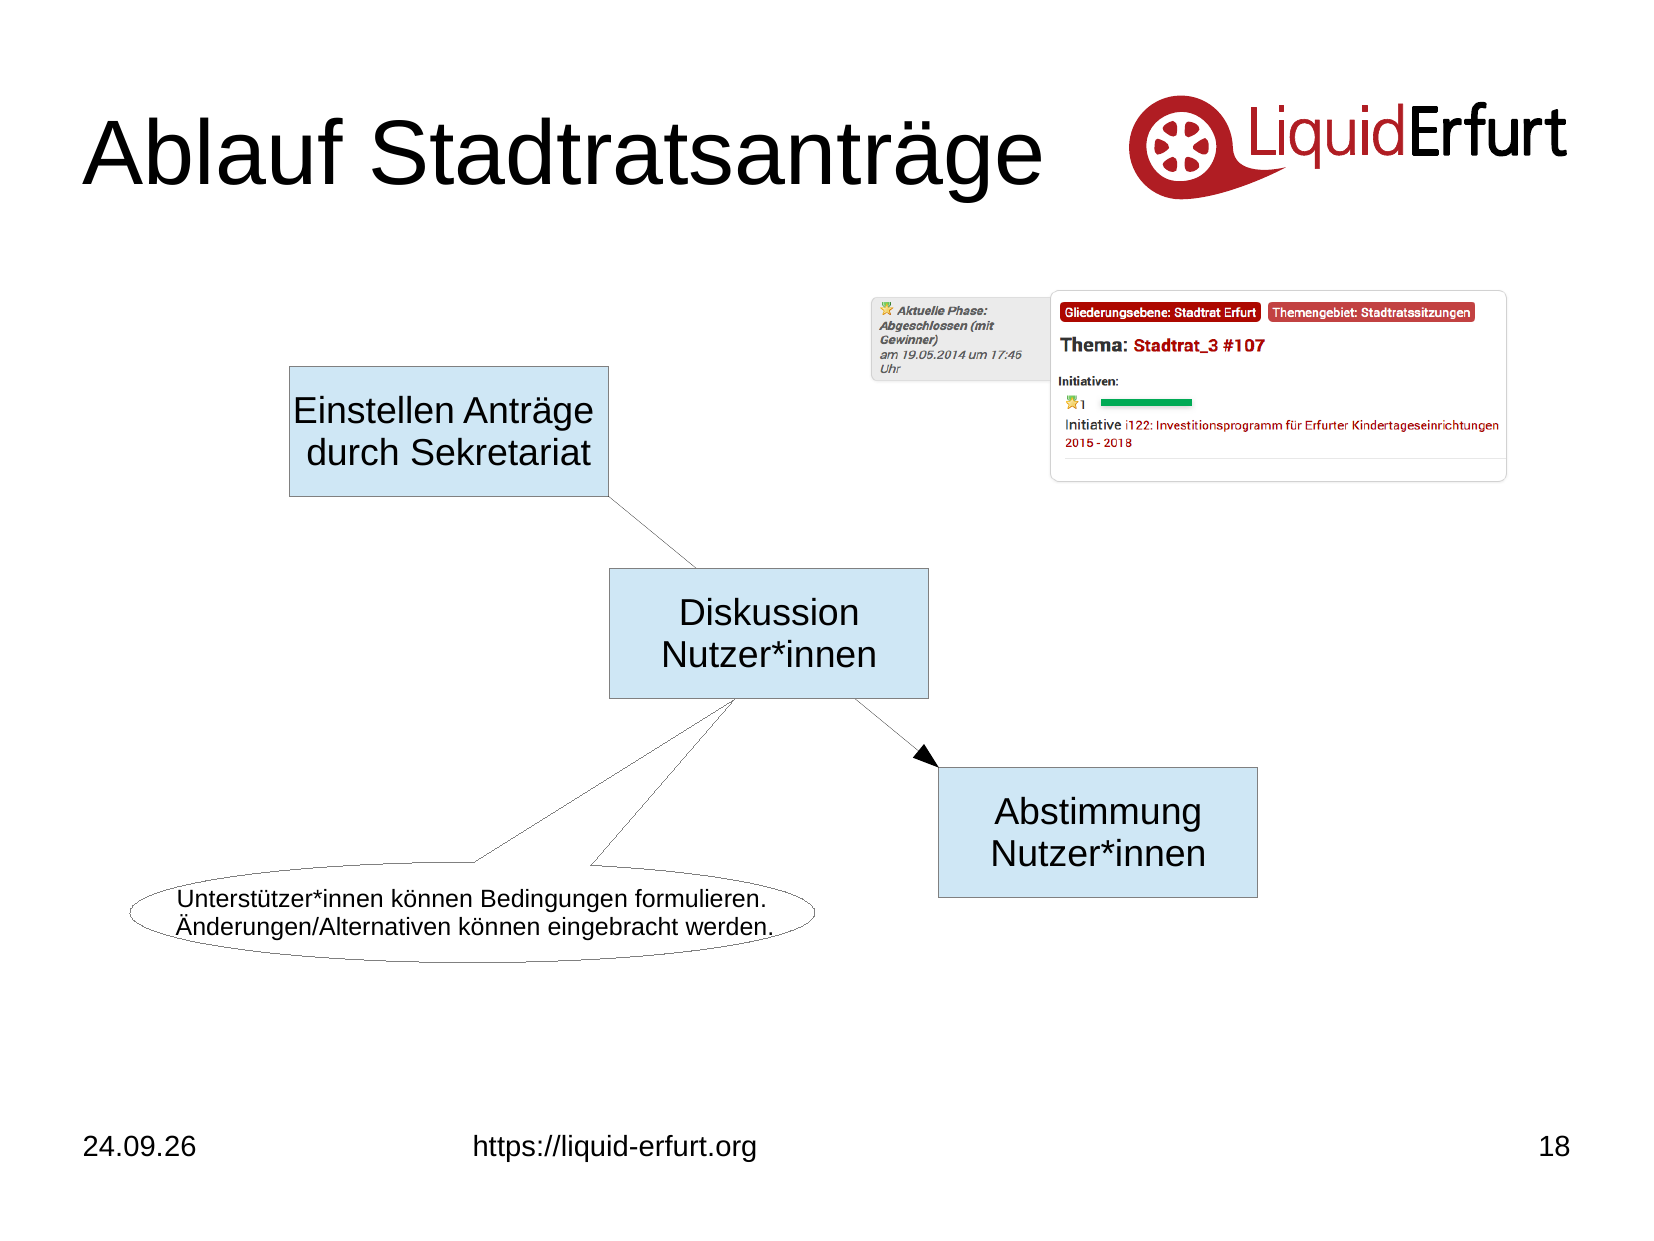

# Ablauf Stadtratsanträge
Einstellen Anträge
durch Sekretariat
Diskussion
Nutzer*innen
Abstimmung
Nutzer*innen
Unterstützer*innen können Bedingungen formulieren.
 Änderungen/Alternativen können eingebracht werden.
https://liquid-erfurt.org
18